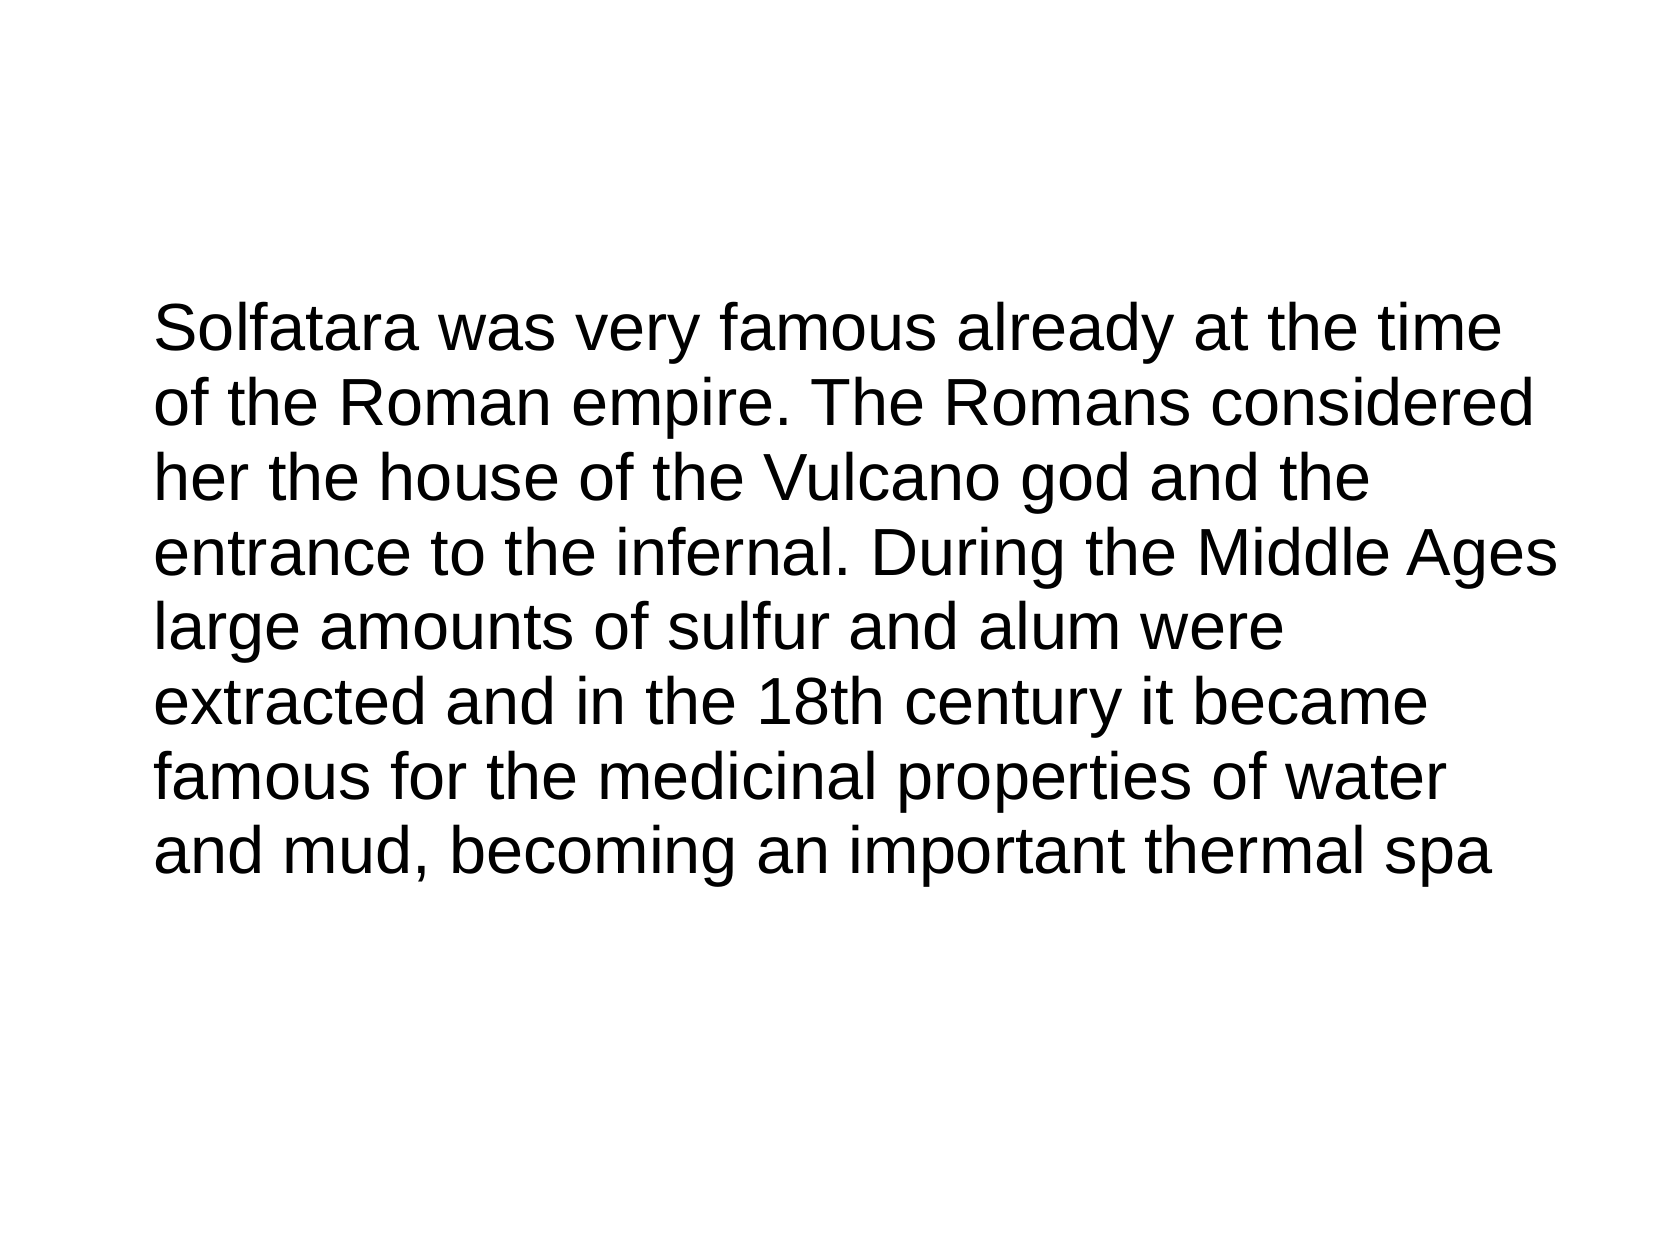

# Solfatara was very famous already at the time of the Roman empire. The Romans considered her the house of the Vulcano god and the entrance to the infernal. During the Middle Ages large amounts of sulfur and alum were extracted and in the 18th century it became famous for the medicinal properties of water and mud, becoming an important thermal spa